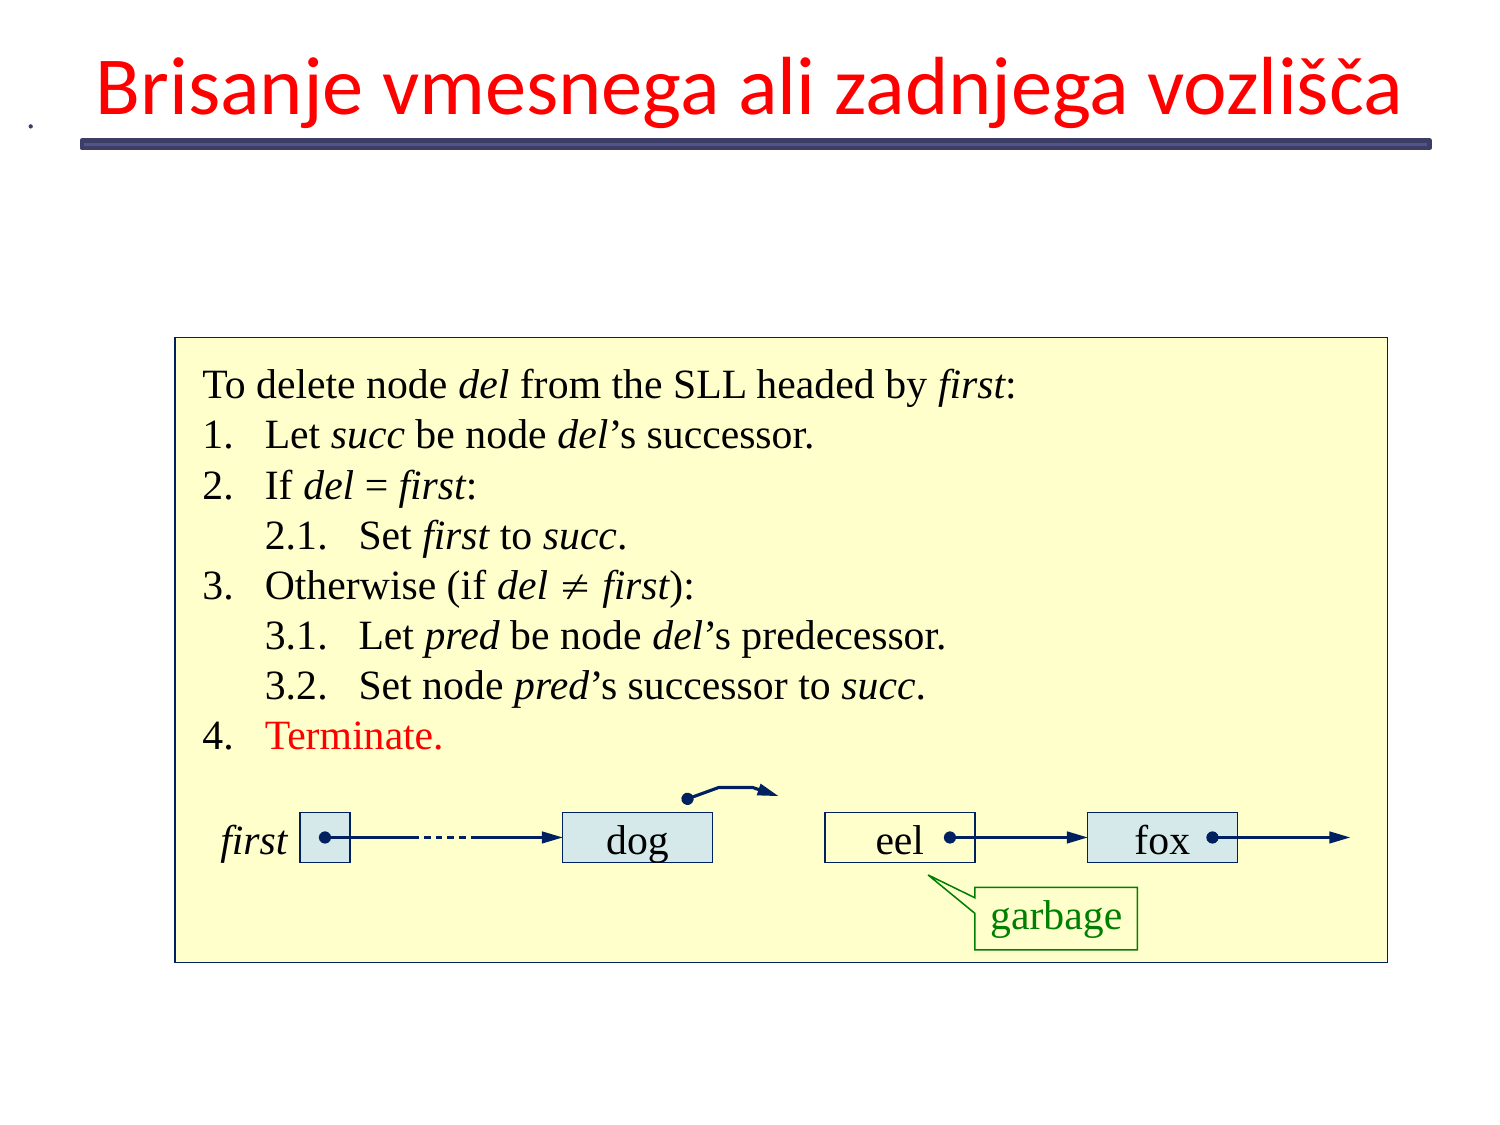

# Brisanje vmesnega ali zadnjega vozlišča
To delete node del from the SLL headed by first:
1.	Let succ be node del’s successor.
2.	If del = first:
	2.1.	Set first to succ.
3.	Otherwise (if del  first):
	3.1.	Let pred be node del’s predecessor.
	3.2.	Set node pred’s successor to succ.
4.	Terminate.
first
dog
eel
fox
del
To delete node del from the SLL headed by first:
1.	Let succ be node del’s successor.
2.	If del = first:
	2.1.	Set first to succ.
3.	Otherwise (if del  first):
	3.1.	Let pred be node del’s predecessor.
	3.2.	Set node pred’s successor to succ.
4.	Terminate.
first
dog
eel
fox
del
succ
To delete node del from the SLL headed by first:
1.	Let succ be node del’s successor.
2.	If del = first:
	2.1.	Set first to succ.
3.	Otherwise (if del  first):
	3.1.	Let pred be node del’s predecessor.
	3.2.	Set node pred’s successor to succ.
4.	Terminate.
first
dog
eel
fox
pred
del
succ
To delete node del from the SLL headed by first:
1.	Let succ be node del’s successor.
2.	If del = first:
	2.1.	Set first to succ.
3.	Otherwise (if del  first):
	3.1.	Let pred be node del’s predecessor.
	3.2.	Set node pred’s successor to succ.
4.	Terminate.
first
dog
eel
fox
pred
del
succ
To delete node del from the SLL headed by first:
1.	Let succ be node del’s successor.
2.	If del = first:
	2.1.	Set first to succ.
3.	Otherwise (if del  first):
	3.1.	Let pred be node del’s predecessor.
	3.2.	Set node pred’s successor to succ.
4.	Terminate.
first
dog
eel
fox
garbage